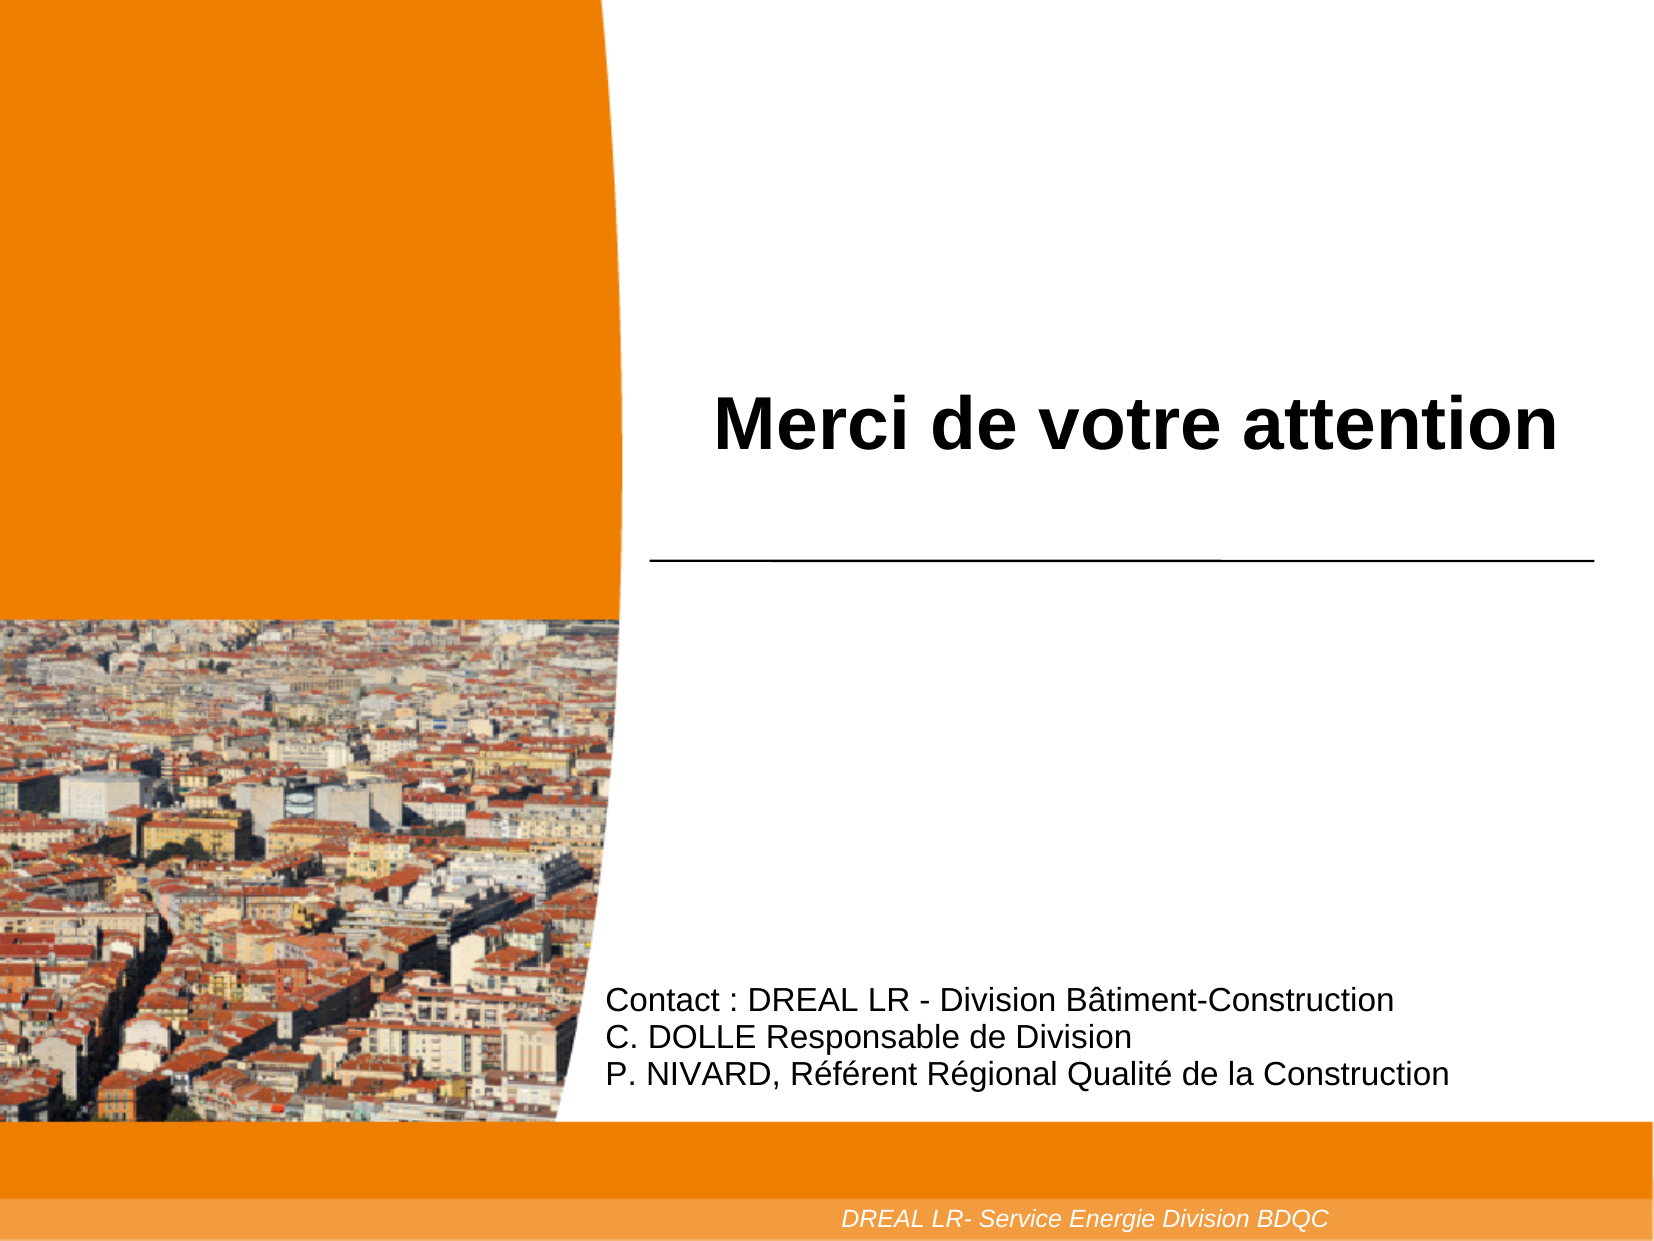

Merci de votre attention
Contact : DREAL LR - Division Bâtiment-Construction
C. DOLLE Responsable de Division
P. NIVARD, Référent Régional Qualité de la Construction
DREAL LR- Service Energie Division BDQC